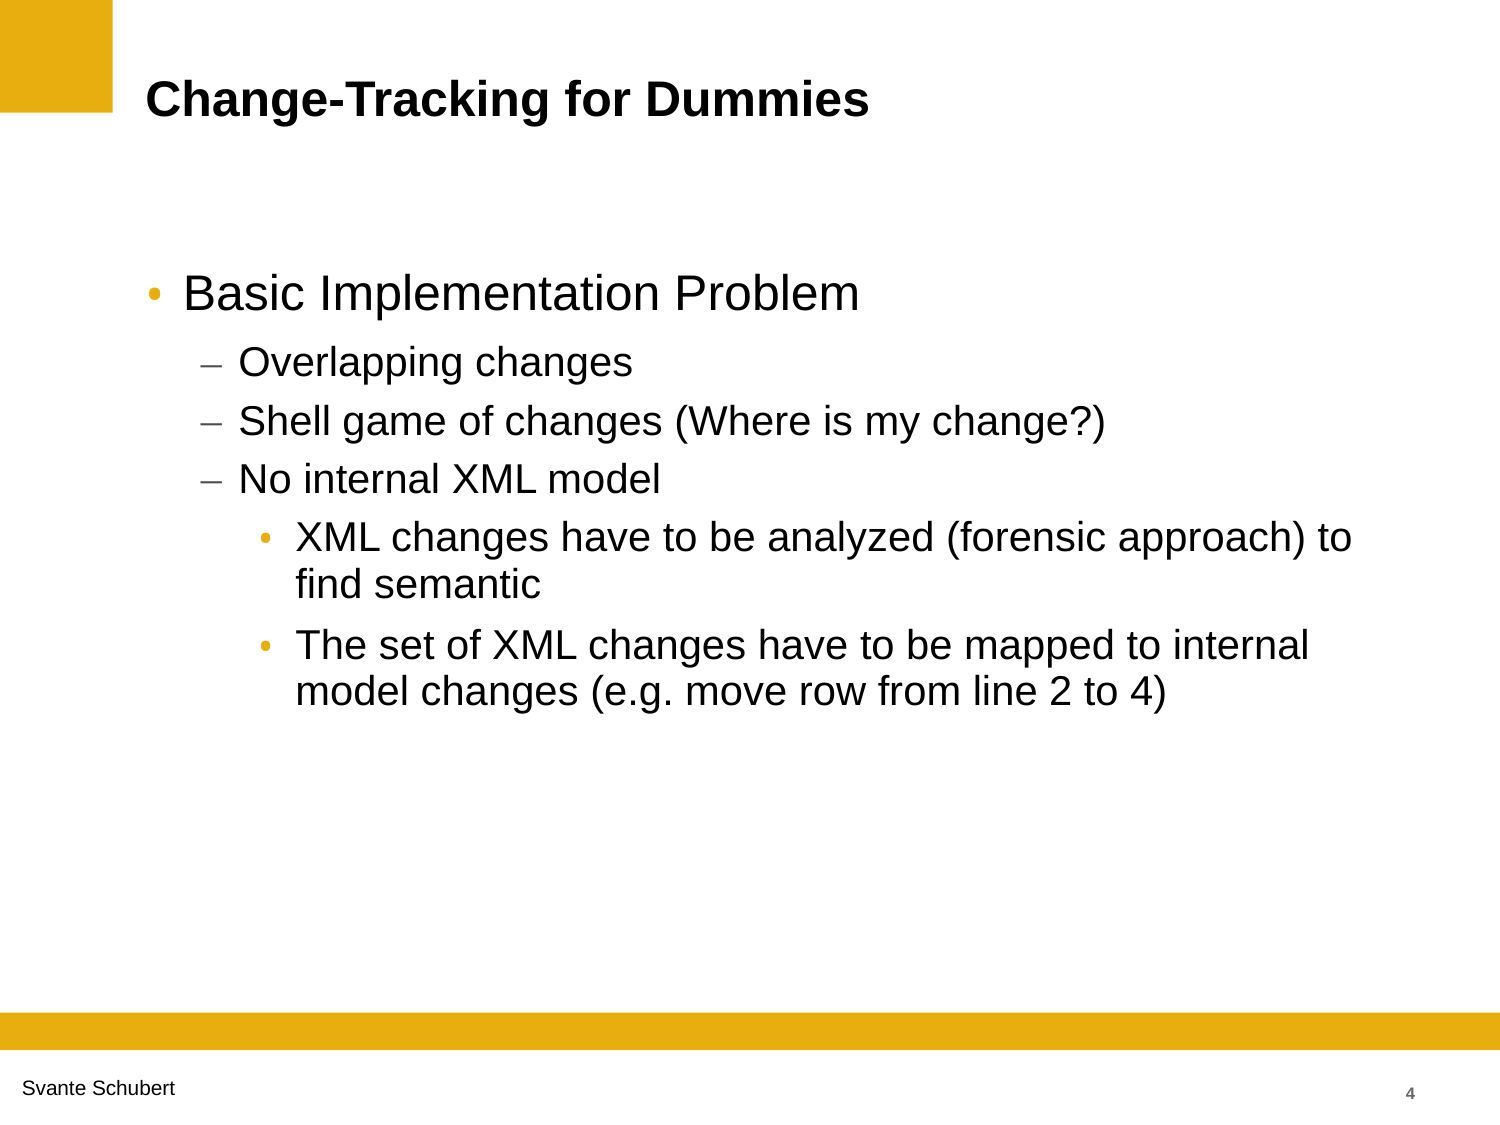

# Change-Tracking for Dummies
Basic Implementation Problem
Overlapping changes
Shell game of changes (Where is my change?)
No internal XML model
XML changes have to be analyzed (forensic approach) to find semantic
The set of XML changes have to be mapped to internal model changes (e.g. move row from line 2 to 4)
Svante Schubert